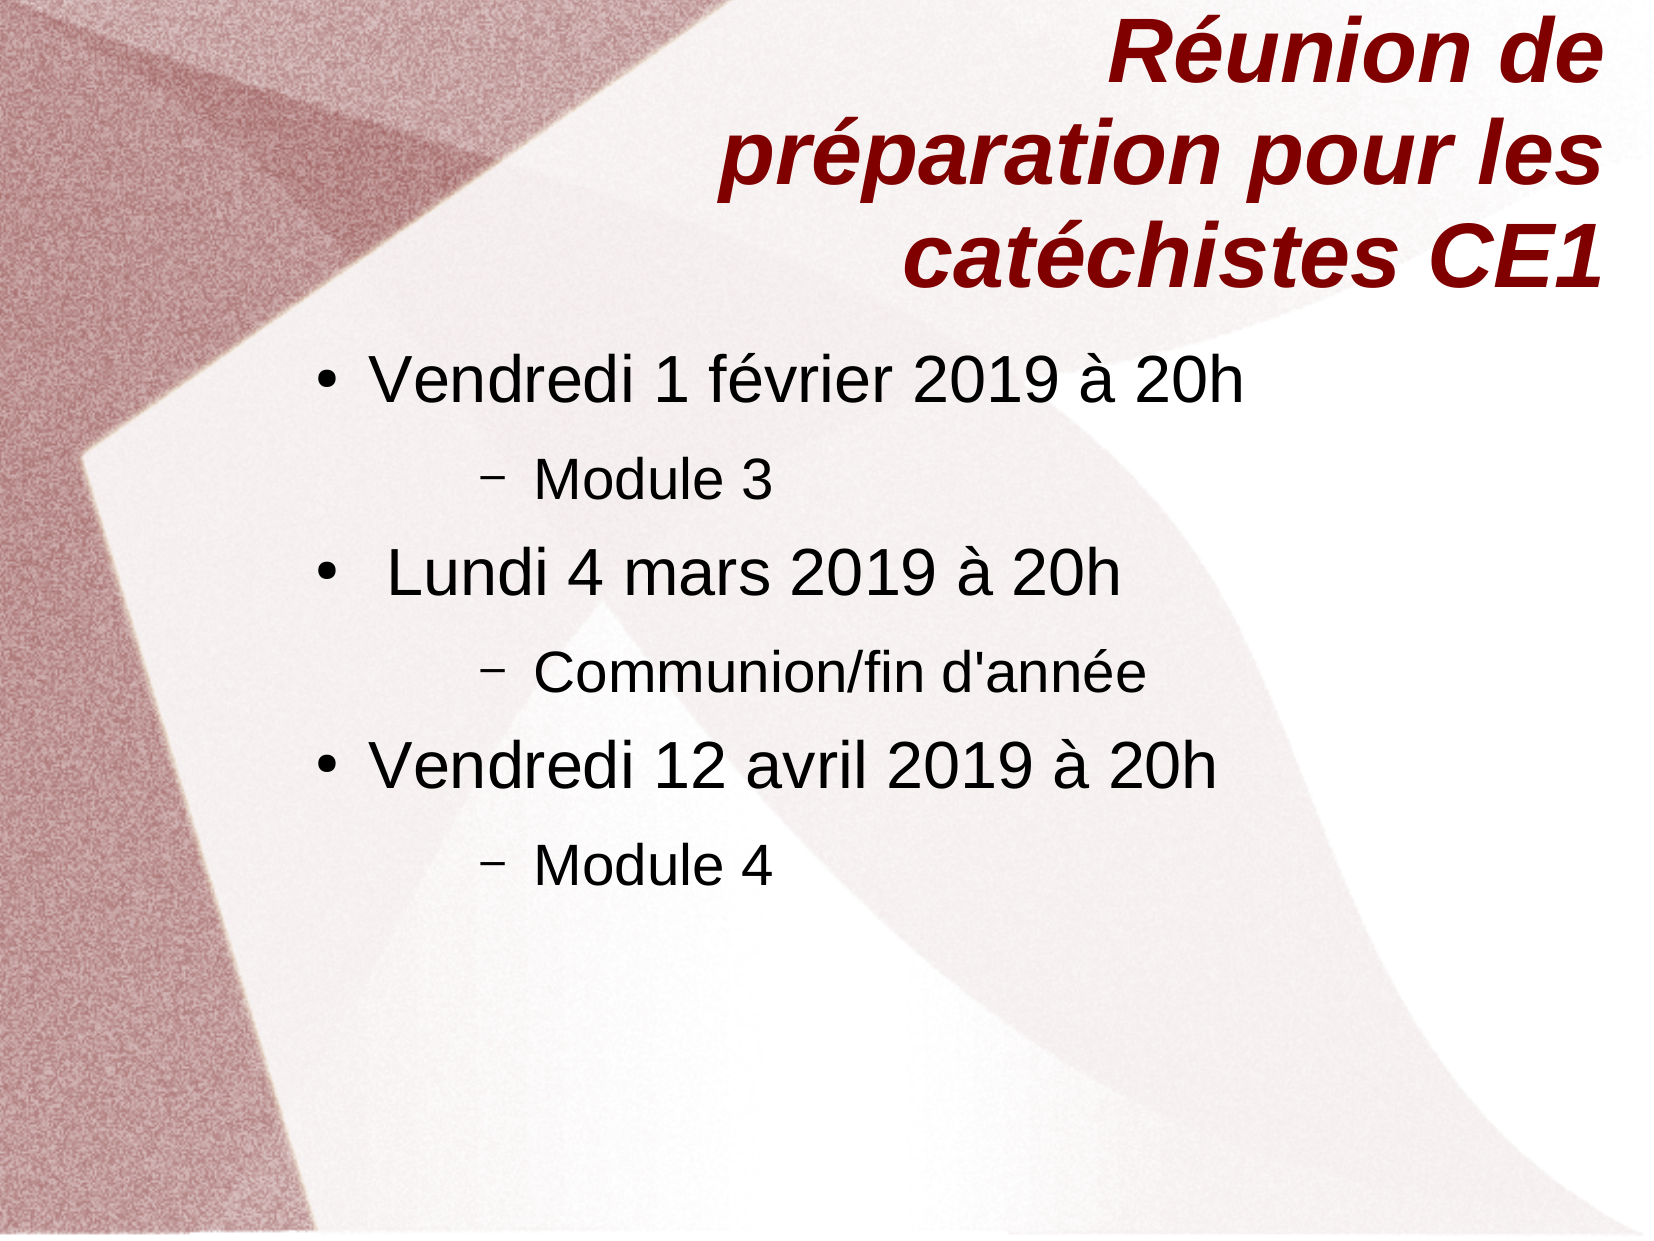

# Réunion de préparation pour les catéchistes CE1
Vendredi 1 février 2019 à 20h
Module 3
 Lundi 4 mars 2019 à 20h
Communion/fin d'année
Vendredi 12 avril 2019 à 20h
Module 4